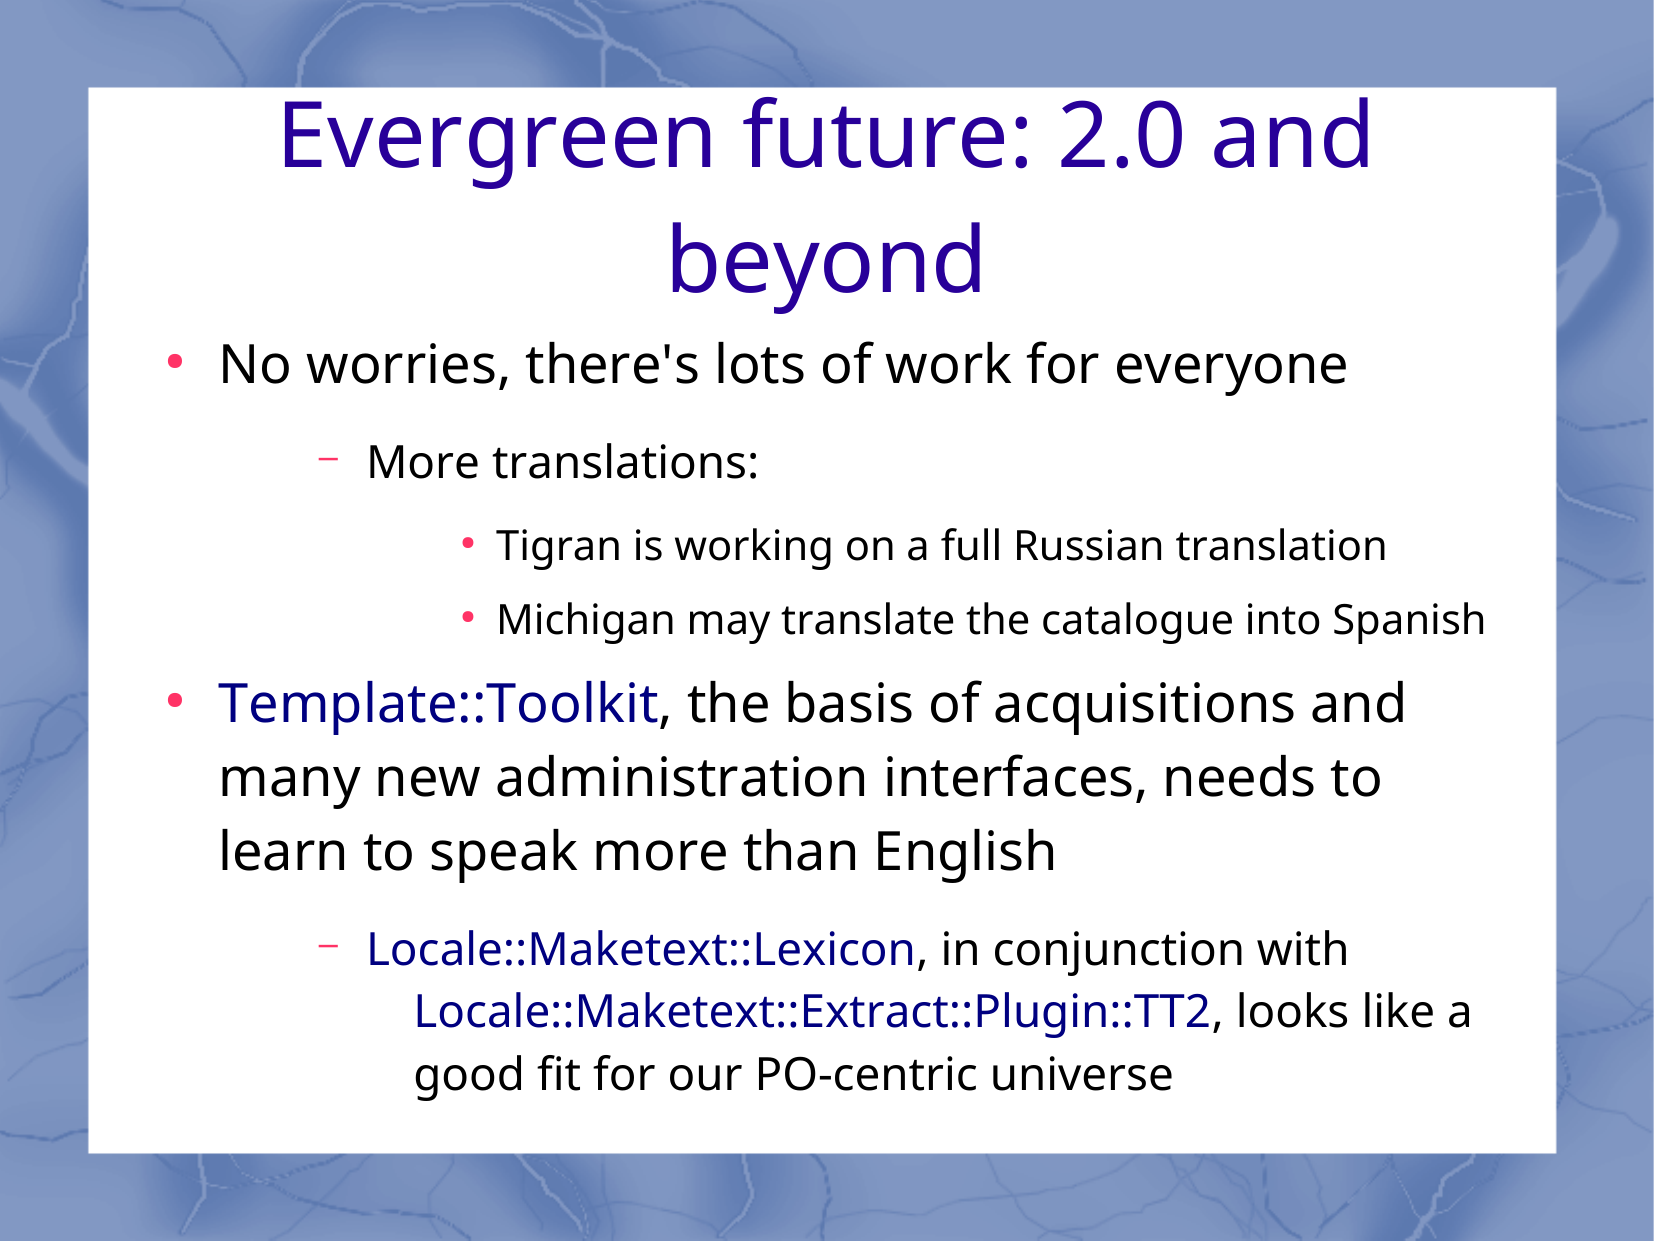

# Evergreen future: 2.0 and beyond
No worries, there's lots of work for everyone
More translations:
Tigran is working on a full Russian translation
Michigan may translate the catalogue into Spanish
Template::Toolkit, the basis of acquisitions and many new administration interfaces, needs to learn to speak more than English
Locale::Maketext::Lexicon, in conjunction with Locale::Maketext::Extract::Plugin::TT2, looks like a good fit for our PO-centric universe